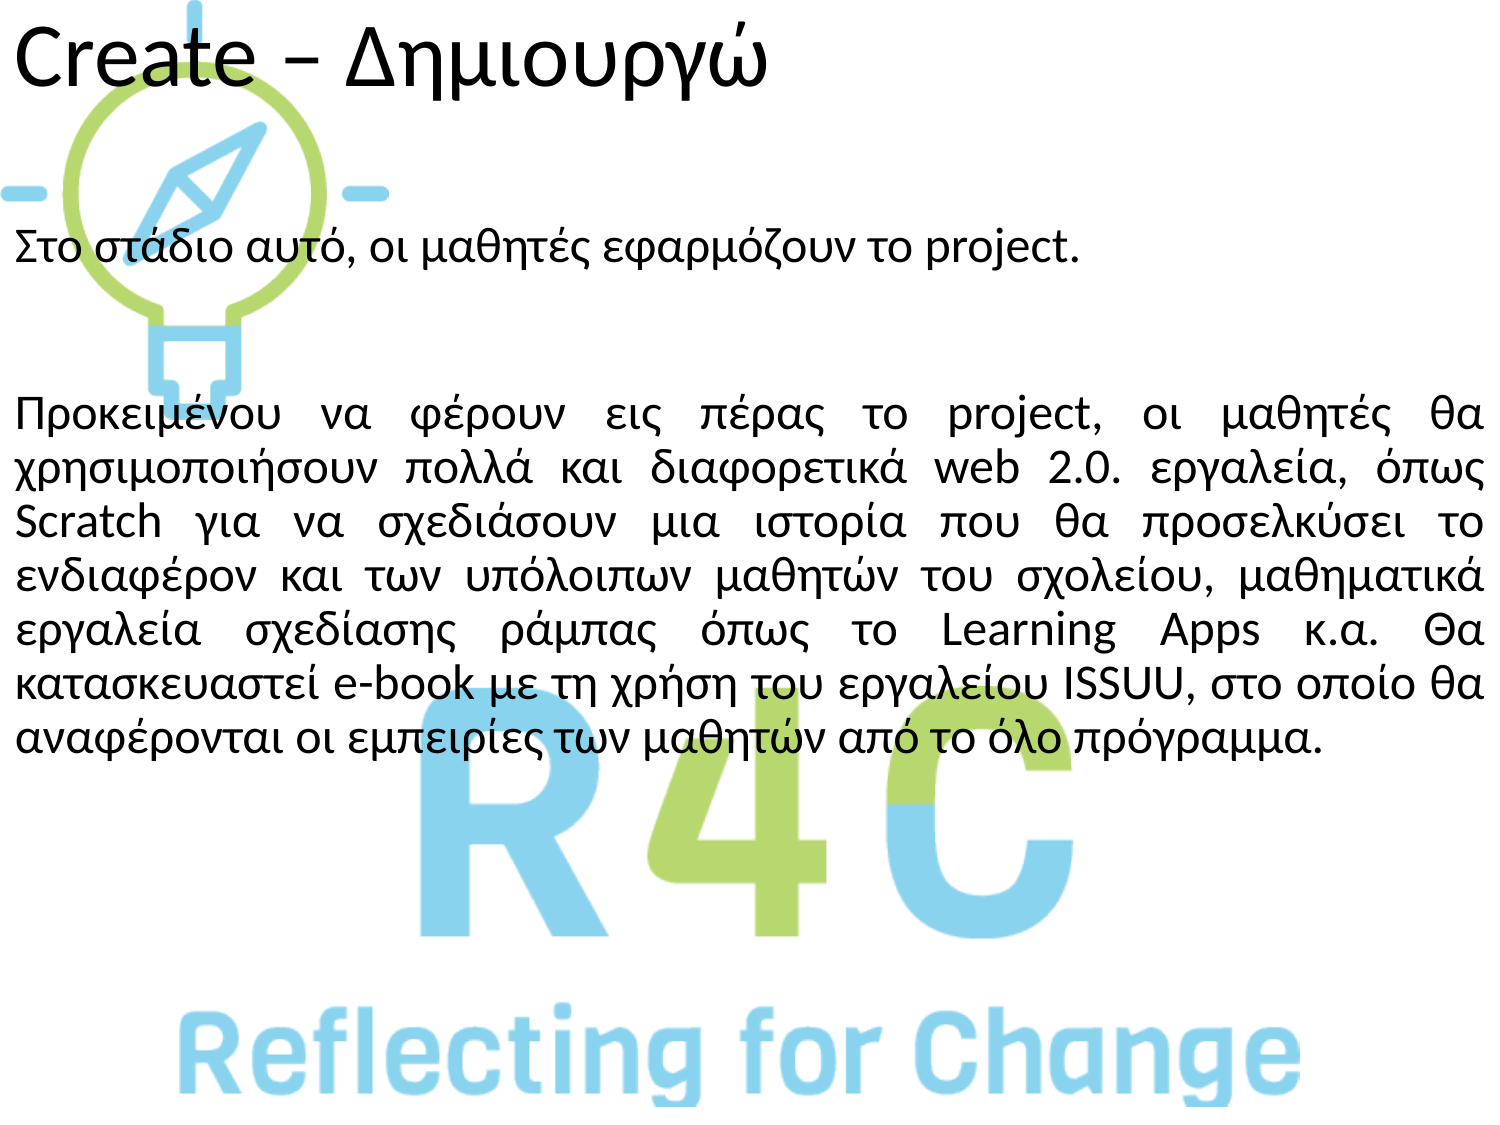

# Create – Δημιουργώ
Στο στάδιο αυτό, οι μαθητές εφαρμόζουν το project.
Προκειμένου να φέρουν εις πέρας το project, οι μαθητές θα χρησιμοποιήσουν πολλά και διαφορετικά web 2.0. εργαλεία, όπως Scratch για να σχεδιάσουν μια ιστορία που θα προσελκύσει το ενδιαφέρον και των υπόλοιπων μαθητών του σχολείου, μαθηματικά εργαλεία σχεδίασης ράμπας όπως το Learning Apps κ.α. Θα κατασκευαστεί e-book με τη χρήση του εργαλείου ISSUU, στο οποίο θα αναφέρονται οι εμπειρίες των μαθητών από το όλο πρόγραμμα.